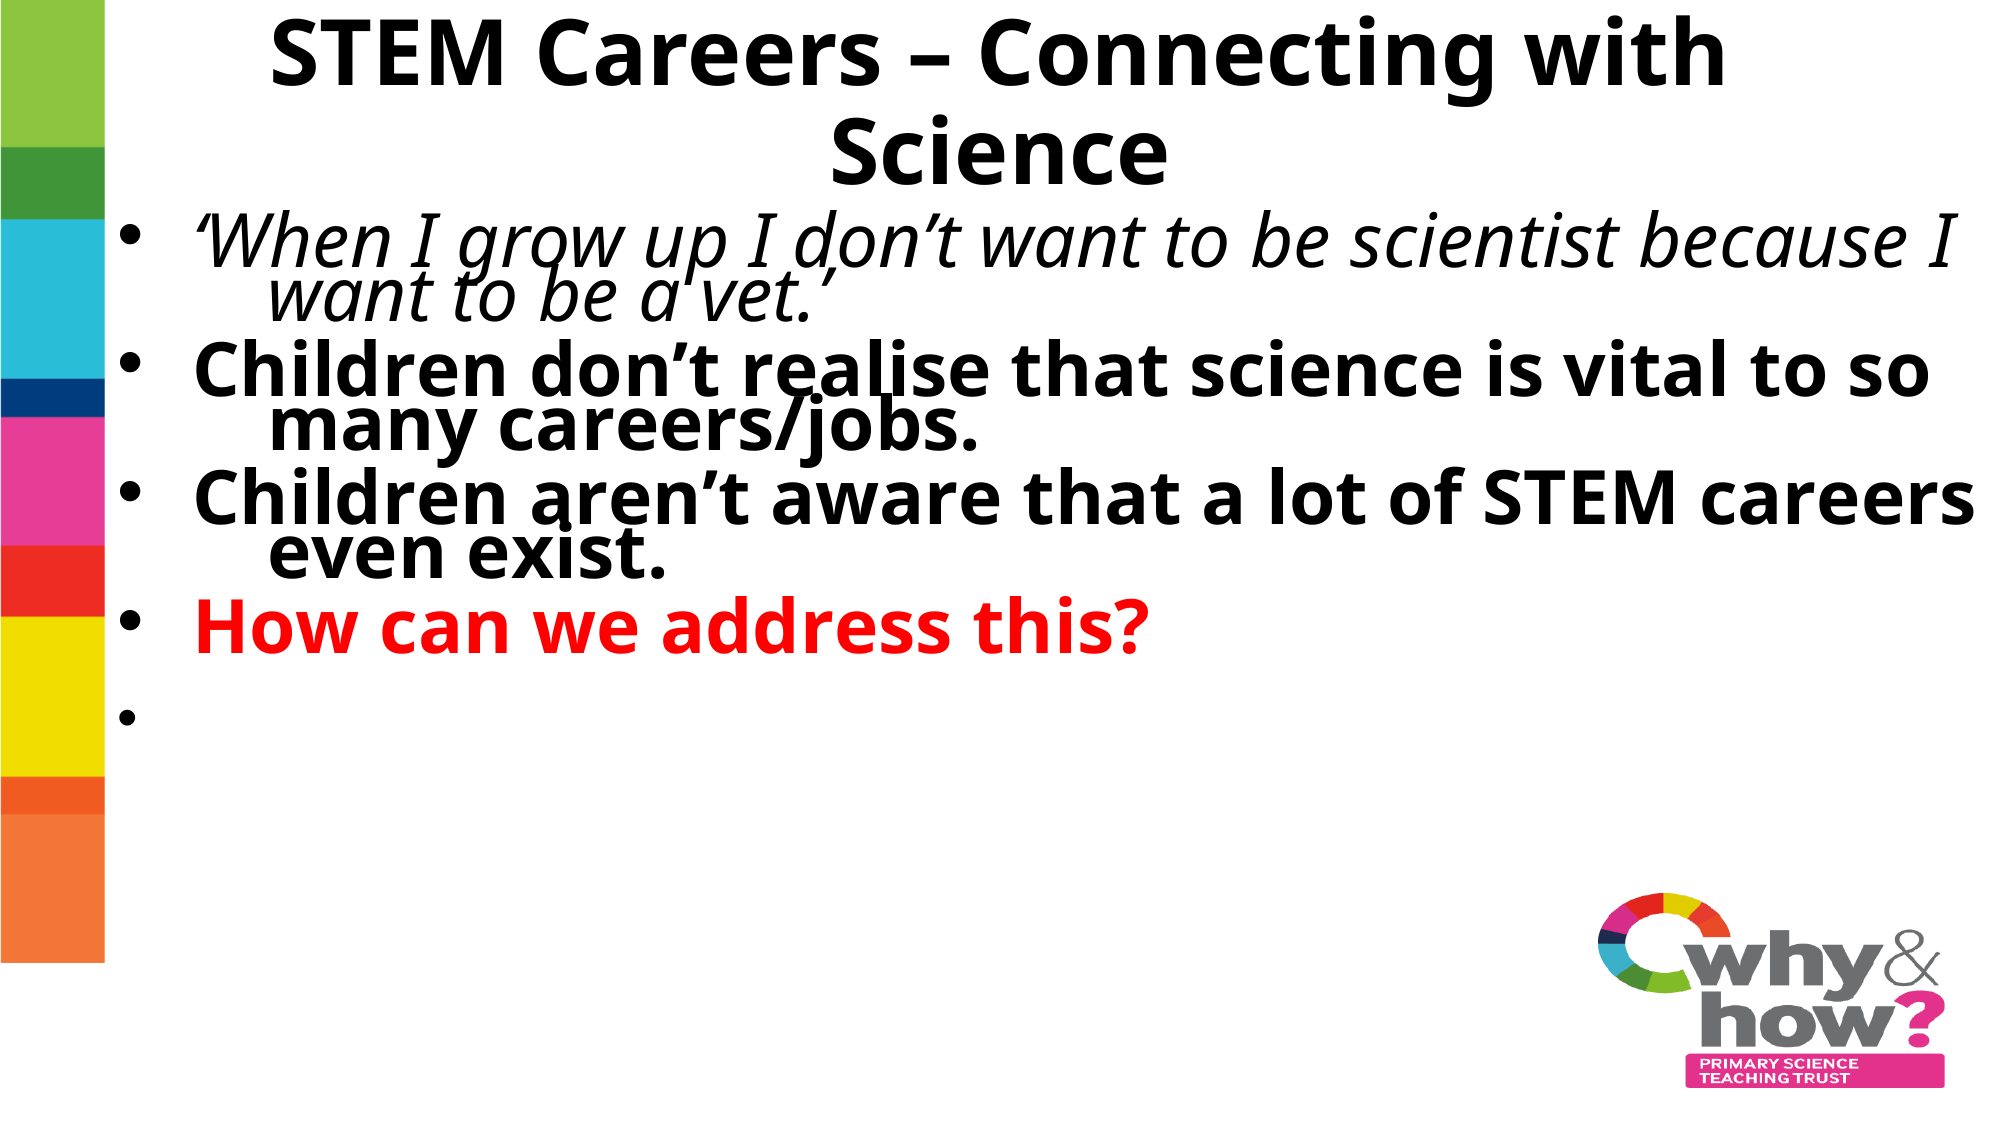

STEM Careers – Connecting with Science
‘When I grow up I don’t want to be scientist because I want to be a vet.’
Children don’t realise that science is vital to so many careers/jobs.
Children aren’t aware that a lot of STEM careers even exist.
How can we address this?